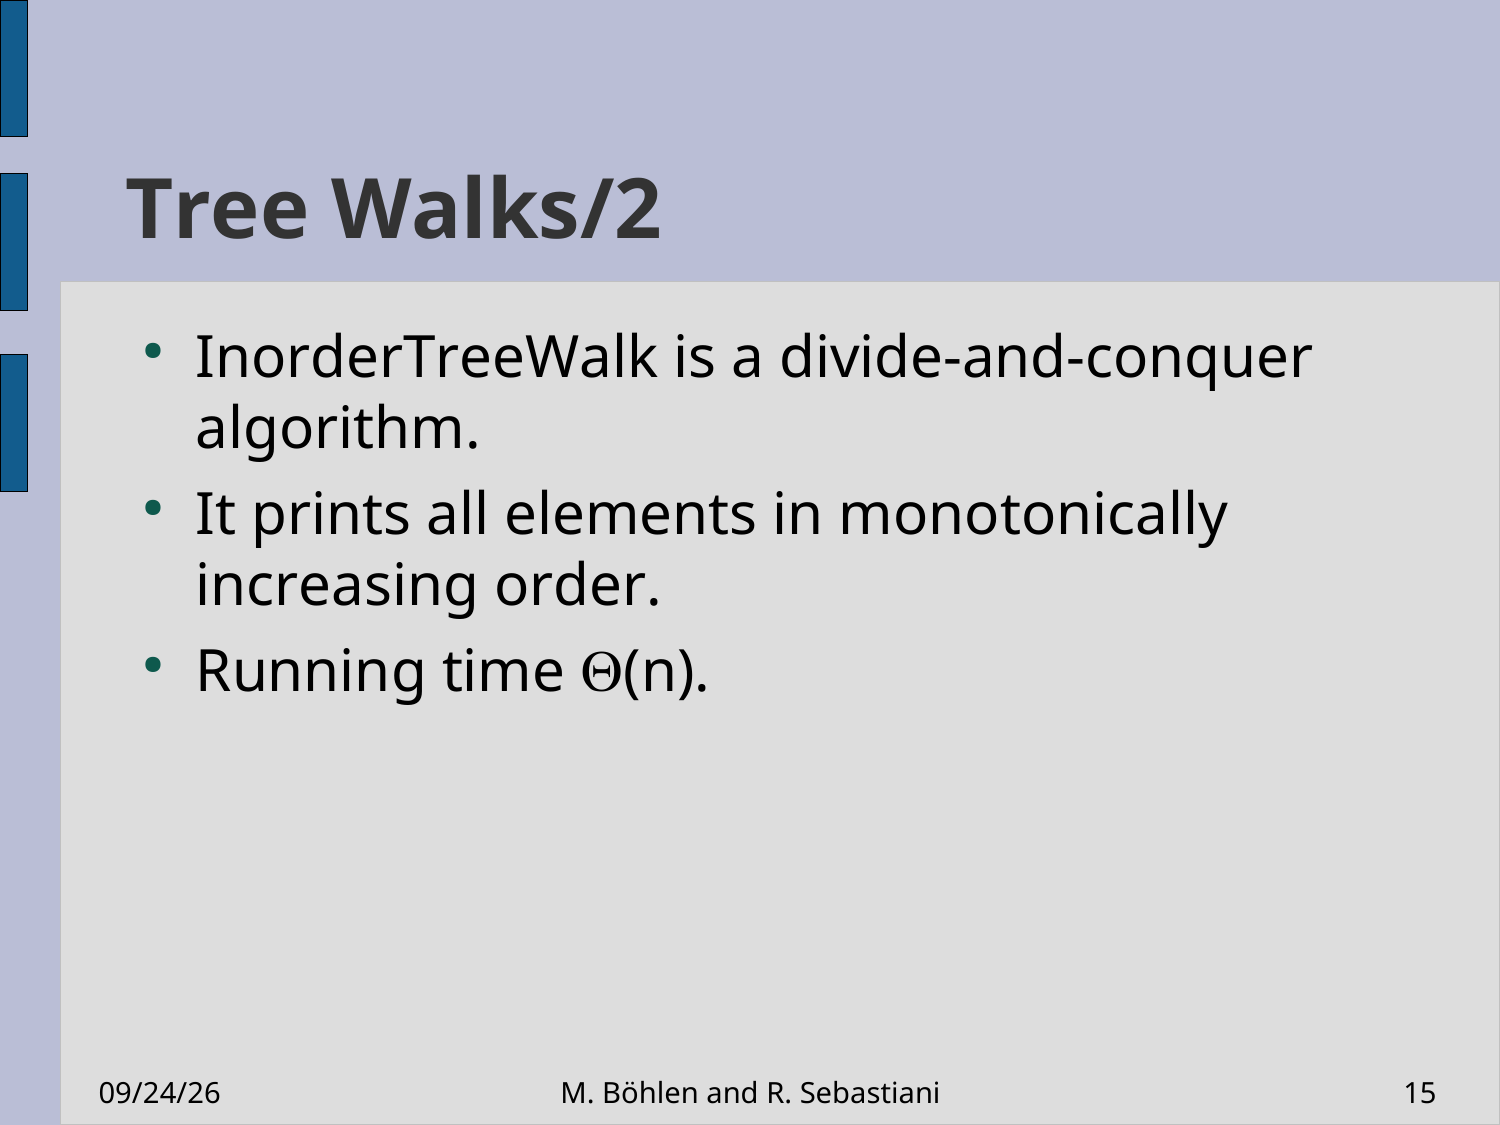

# Tree Walks/2
InorderTreeWalk is a divide-and-conquer algorithm.
It prints all elements in monotonically increasing order.
Running time (n).
M. Böhlen and R. Sebastiani
15